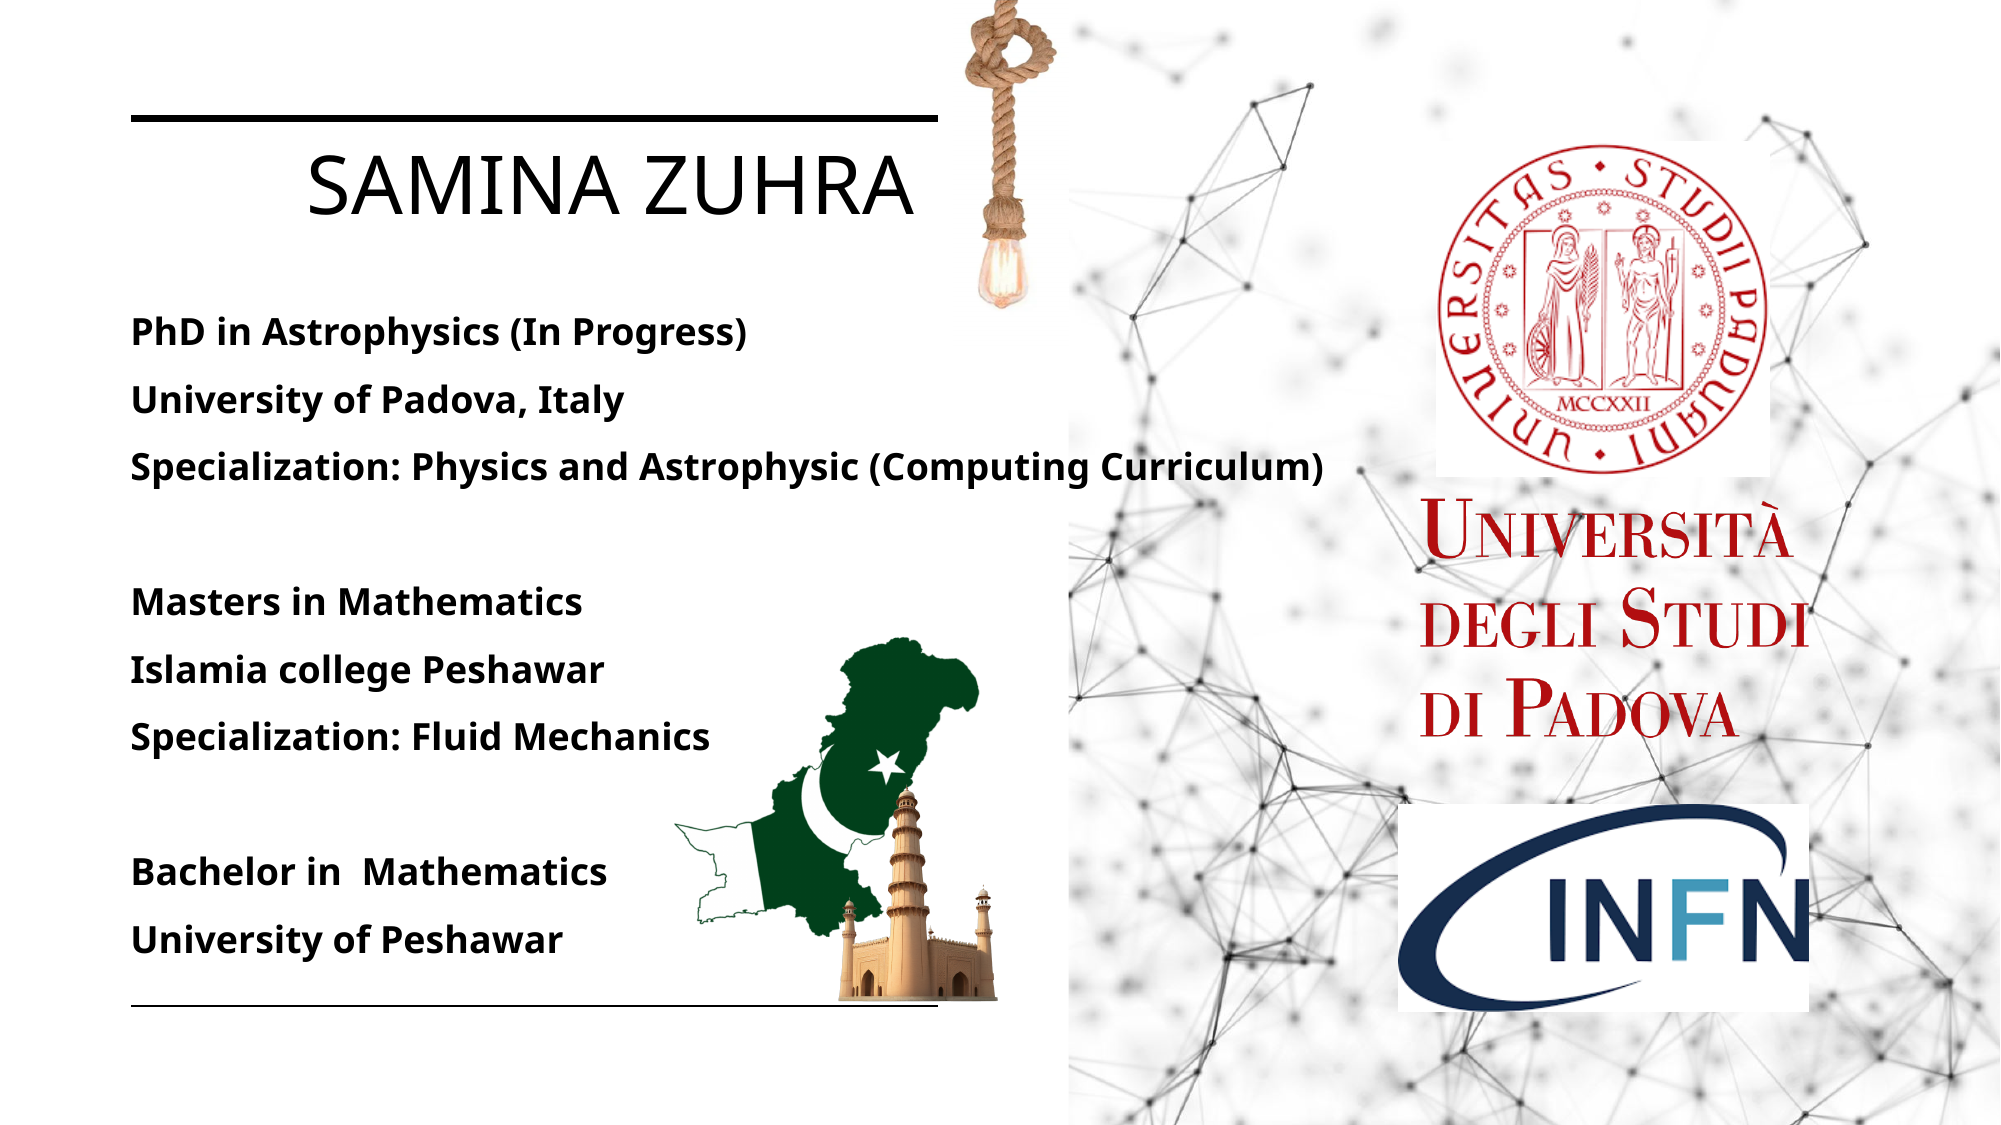

Samina zuhra
PhD in Astrophysics (In Progress)
University of Padova, Italy
Specialization: Physics and Astrophysic (Computing Curriculum)
Masters in Mathematics
Islamia college Peshawar
Specialization: Fluid Mechanics
Bachelor in Mathematics
University of Peshawar
#